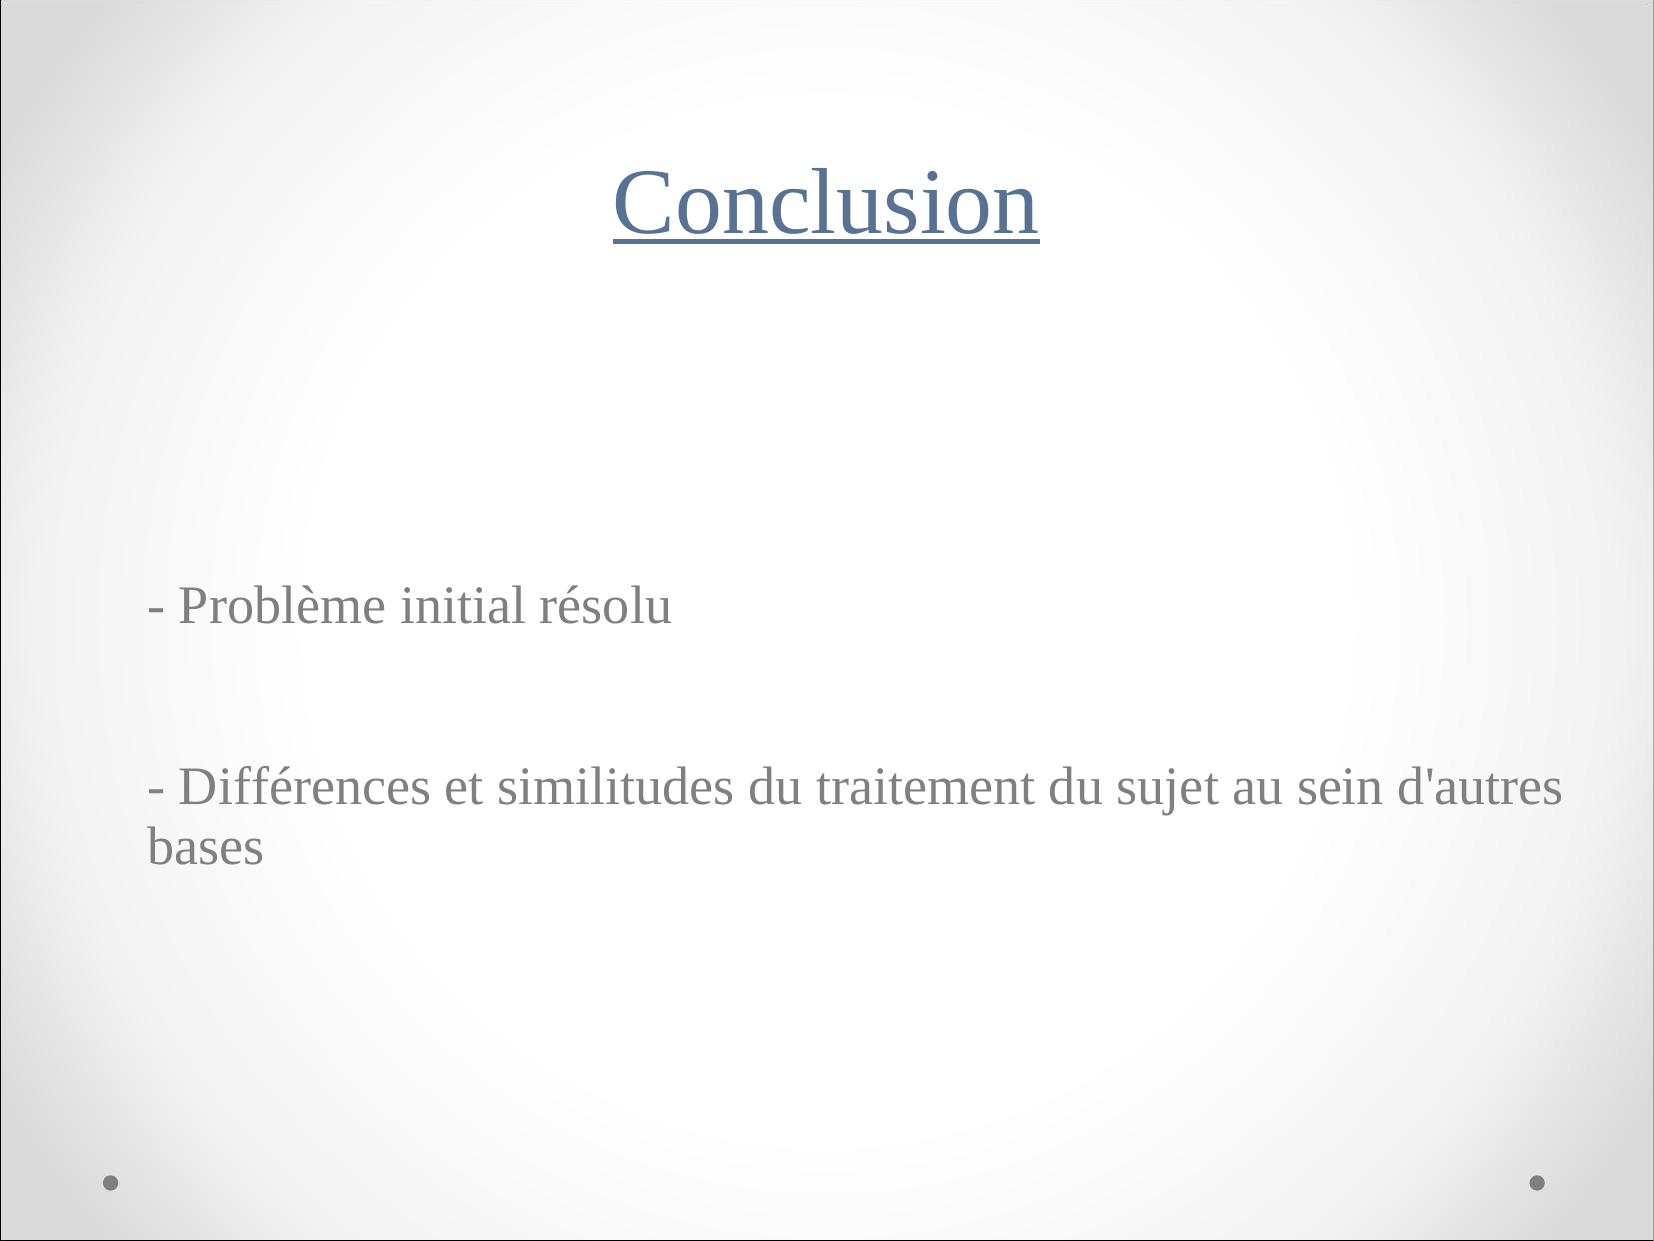

Conclusion
	- Problème initial résolu
	- Différences et similitudes du traitement du sujet au sein d'autres 	bases